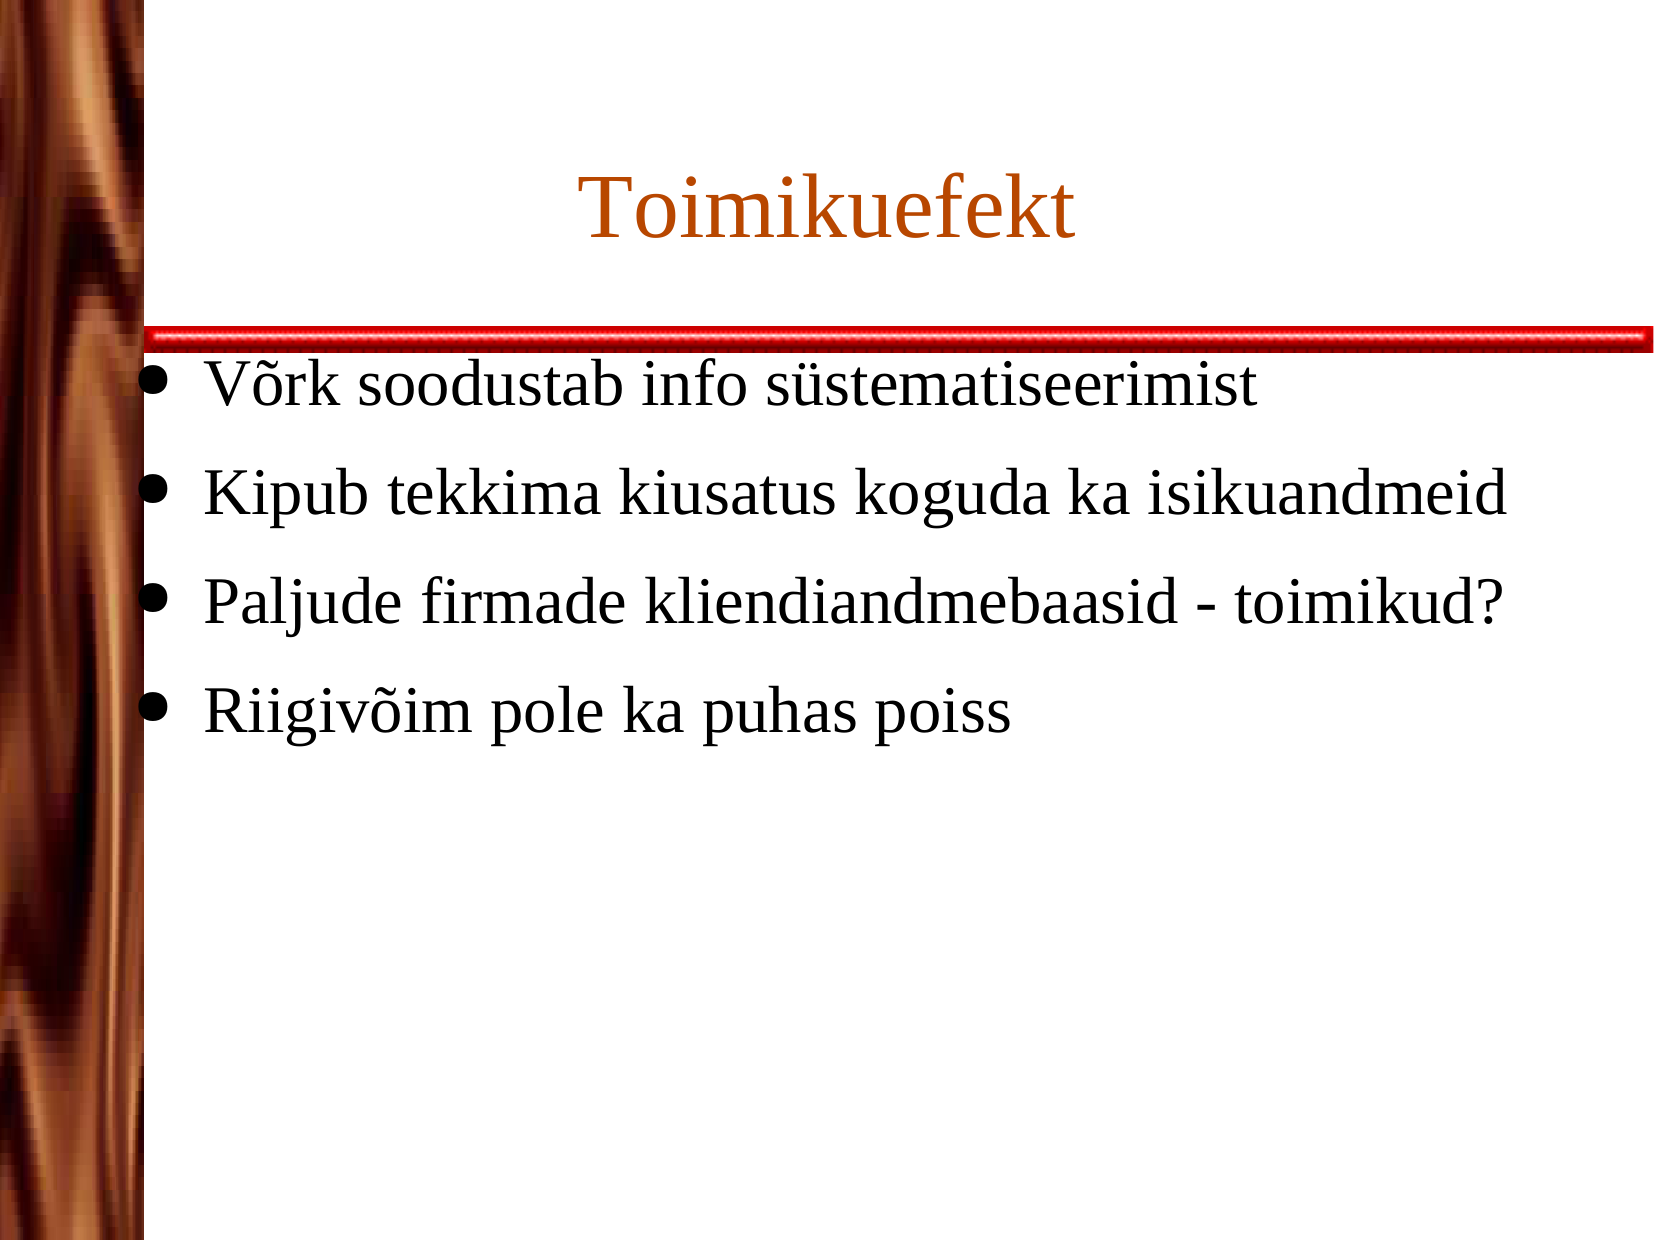

# Toimikuefekt
Võrk soodustab info süstematiseerimist
Kipub tekkima kiusatus koguda ka isikuandmeid
Paljude firmade kliendiandmebaasid - toimikud?
Riigivõim pole ka puhas poiss